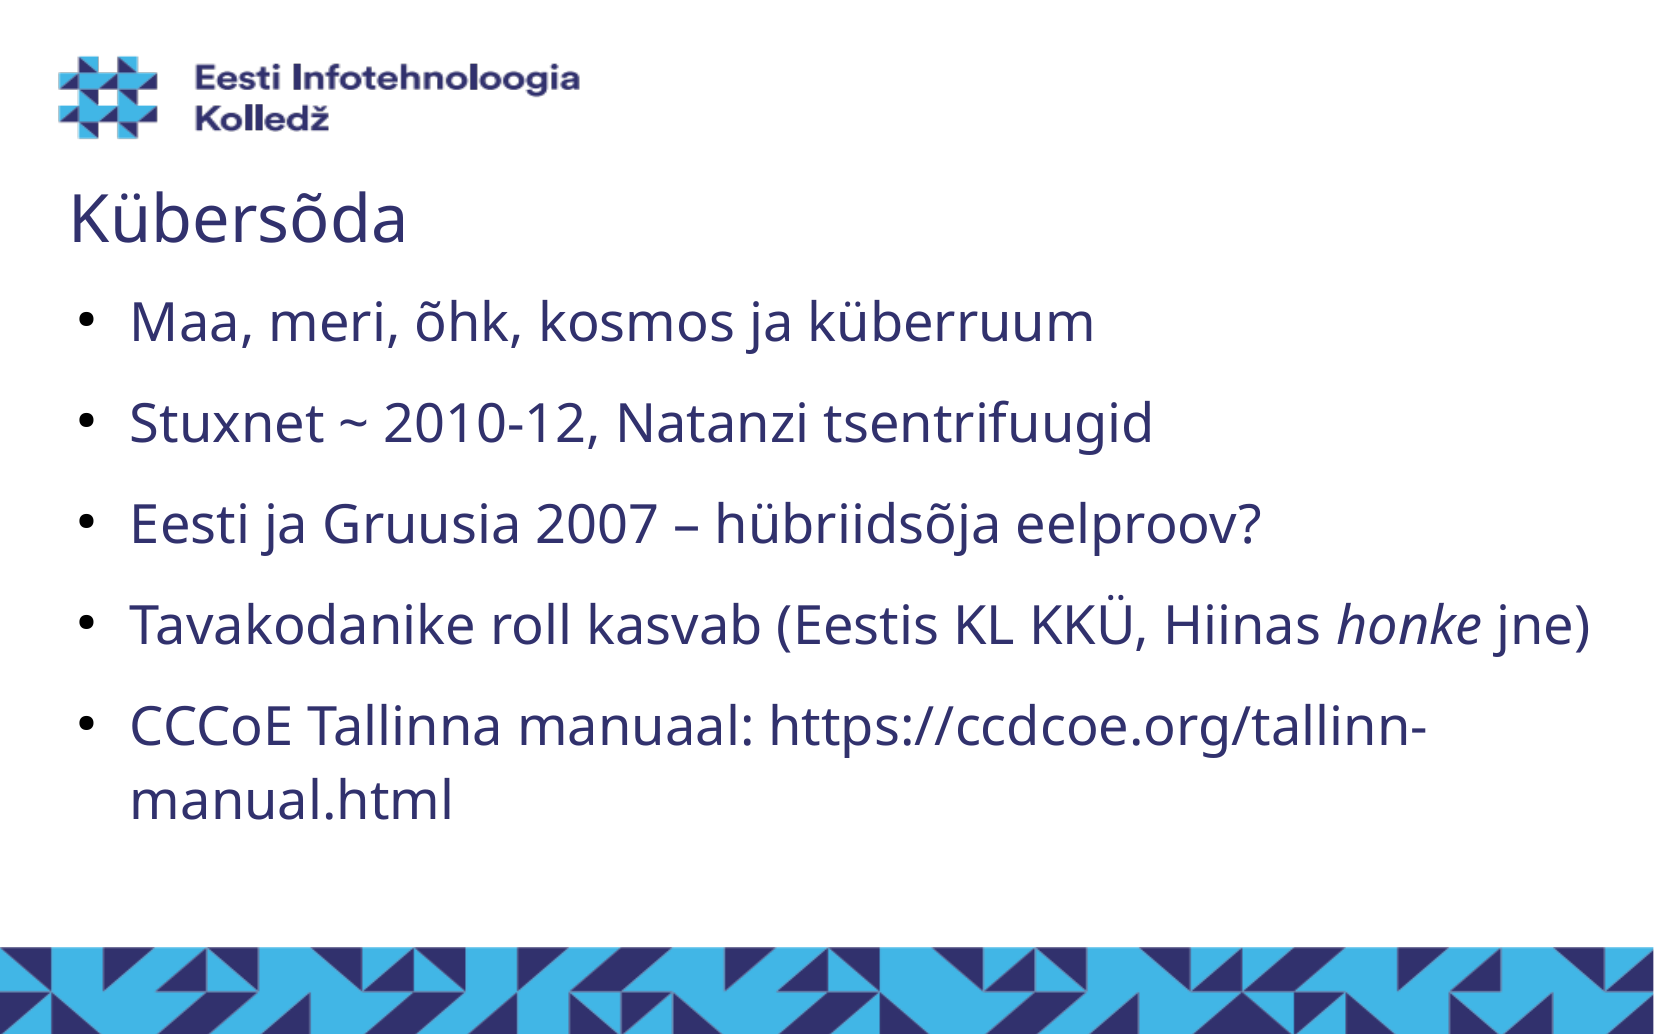

# Kübersõda
Maa, meri, õhk, kosmos ja küberruum
Stuxnet ~ 2010-12, Natanzi tsentrifuugid
Eesti ja Gruusia 2007 – hübriidsõja eelproov?
Tavakodanike roll kasvab (Eestis KL KKÜ, Hiinas honke jne)
CCCoE Tallinna manuaal: https://ccdcoe.org/tallinn-manual.html